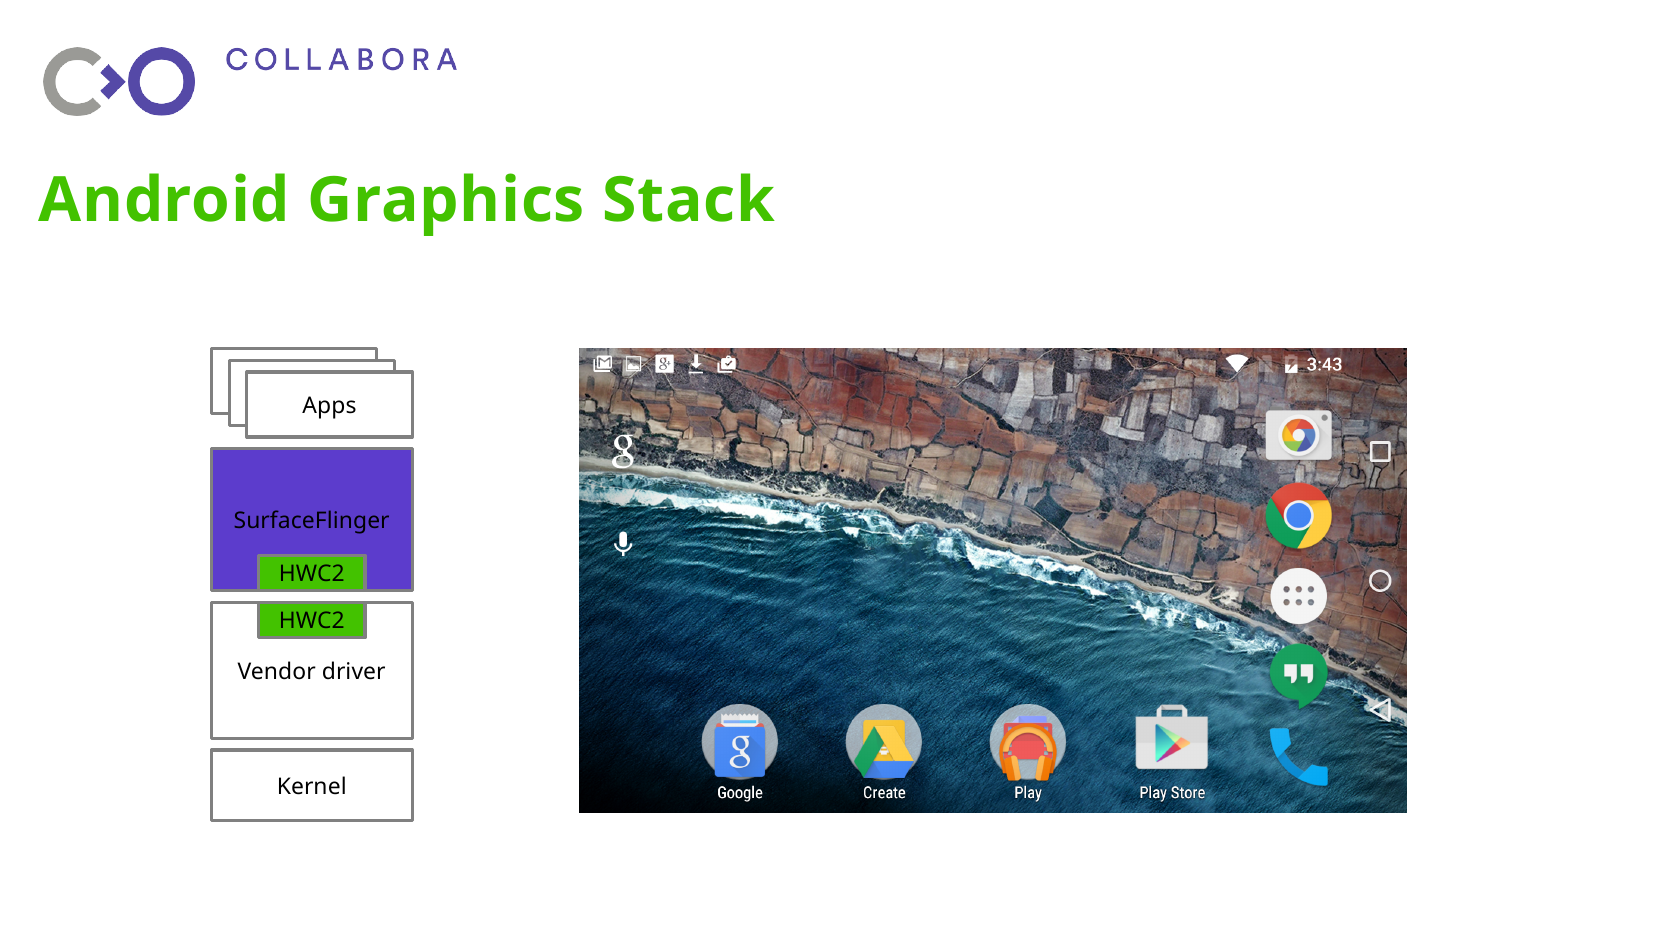

# Android Graphics Stack
Subtitle Karla regular
28pt
Apps
SurfaceFlinger
HWC2
Vendor driver
HWC2
Kernel